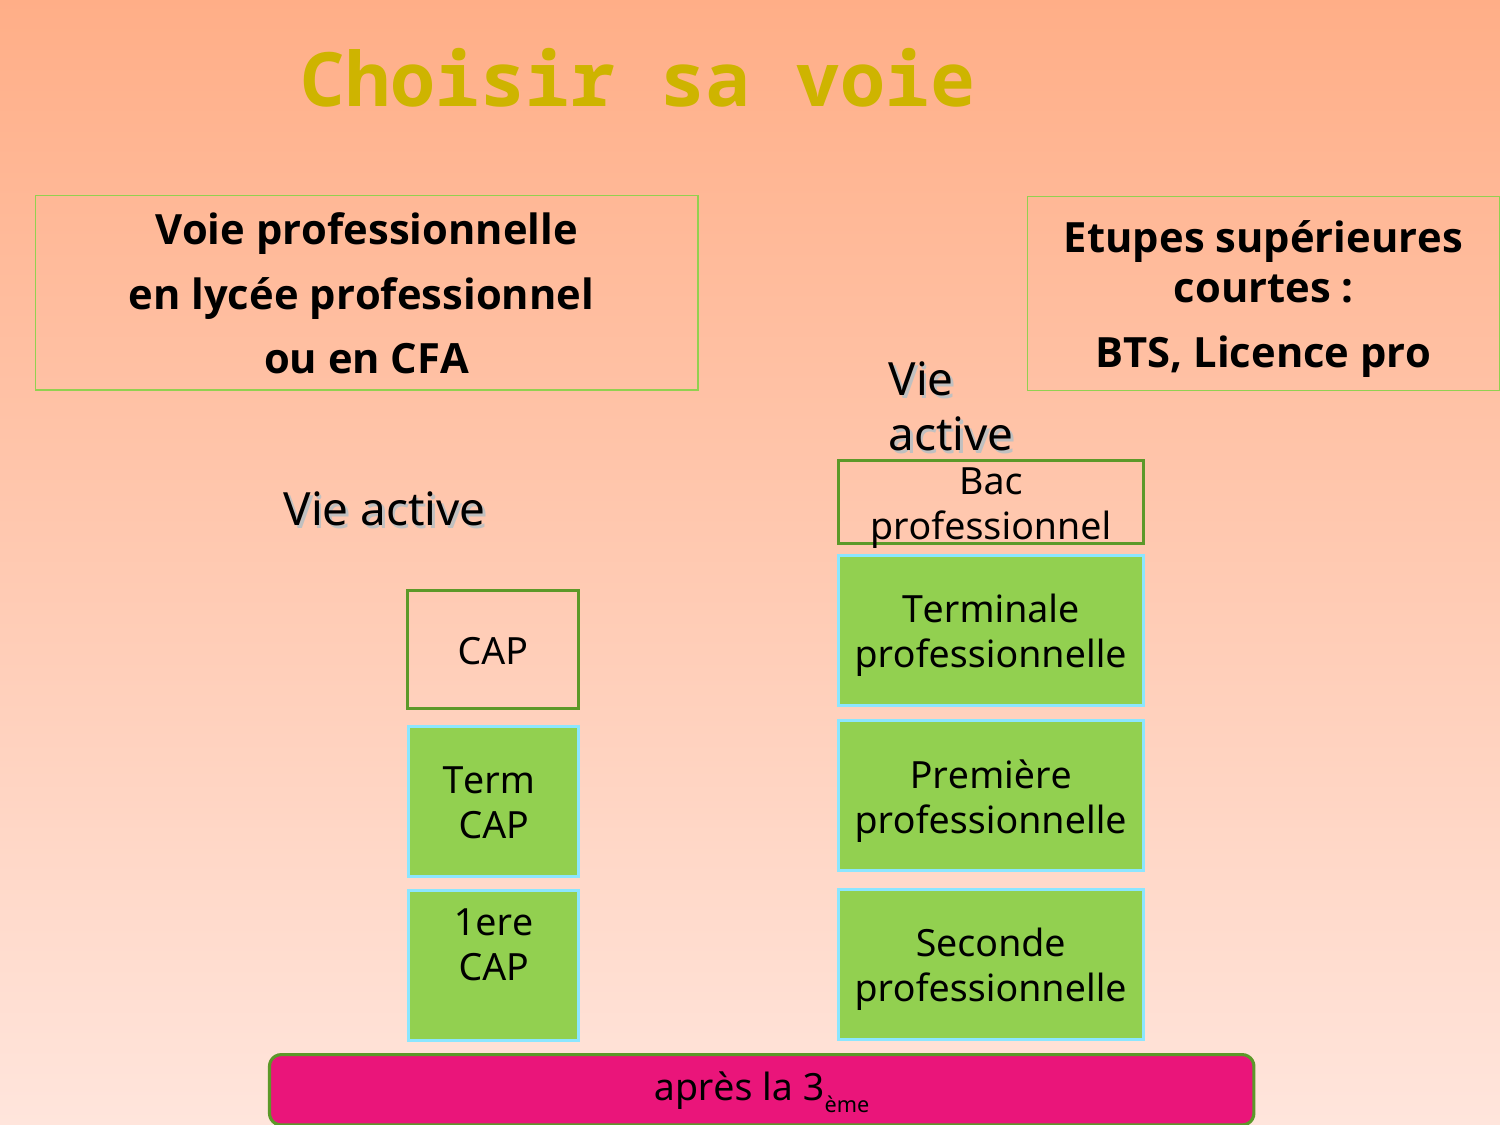

Choisir sa voie
Voie professionnelle
en lycée professionnel
ou en CFA
Etupes supérieures courtes :
BTS, Licence pro
Vie active
Bac professionnel
Vie active
Terminale
professionnelle
CAP
Première
professionnelle
Term
CAP
Seconde
professionnelle
1ere
CAP
après la 3ème